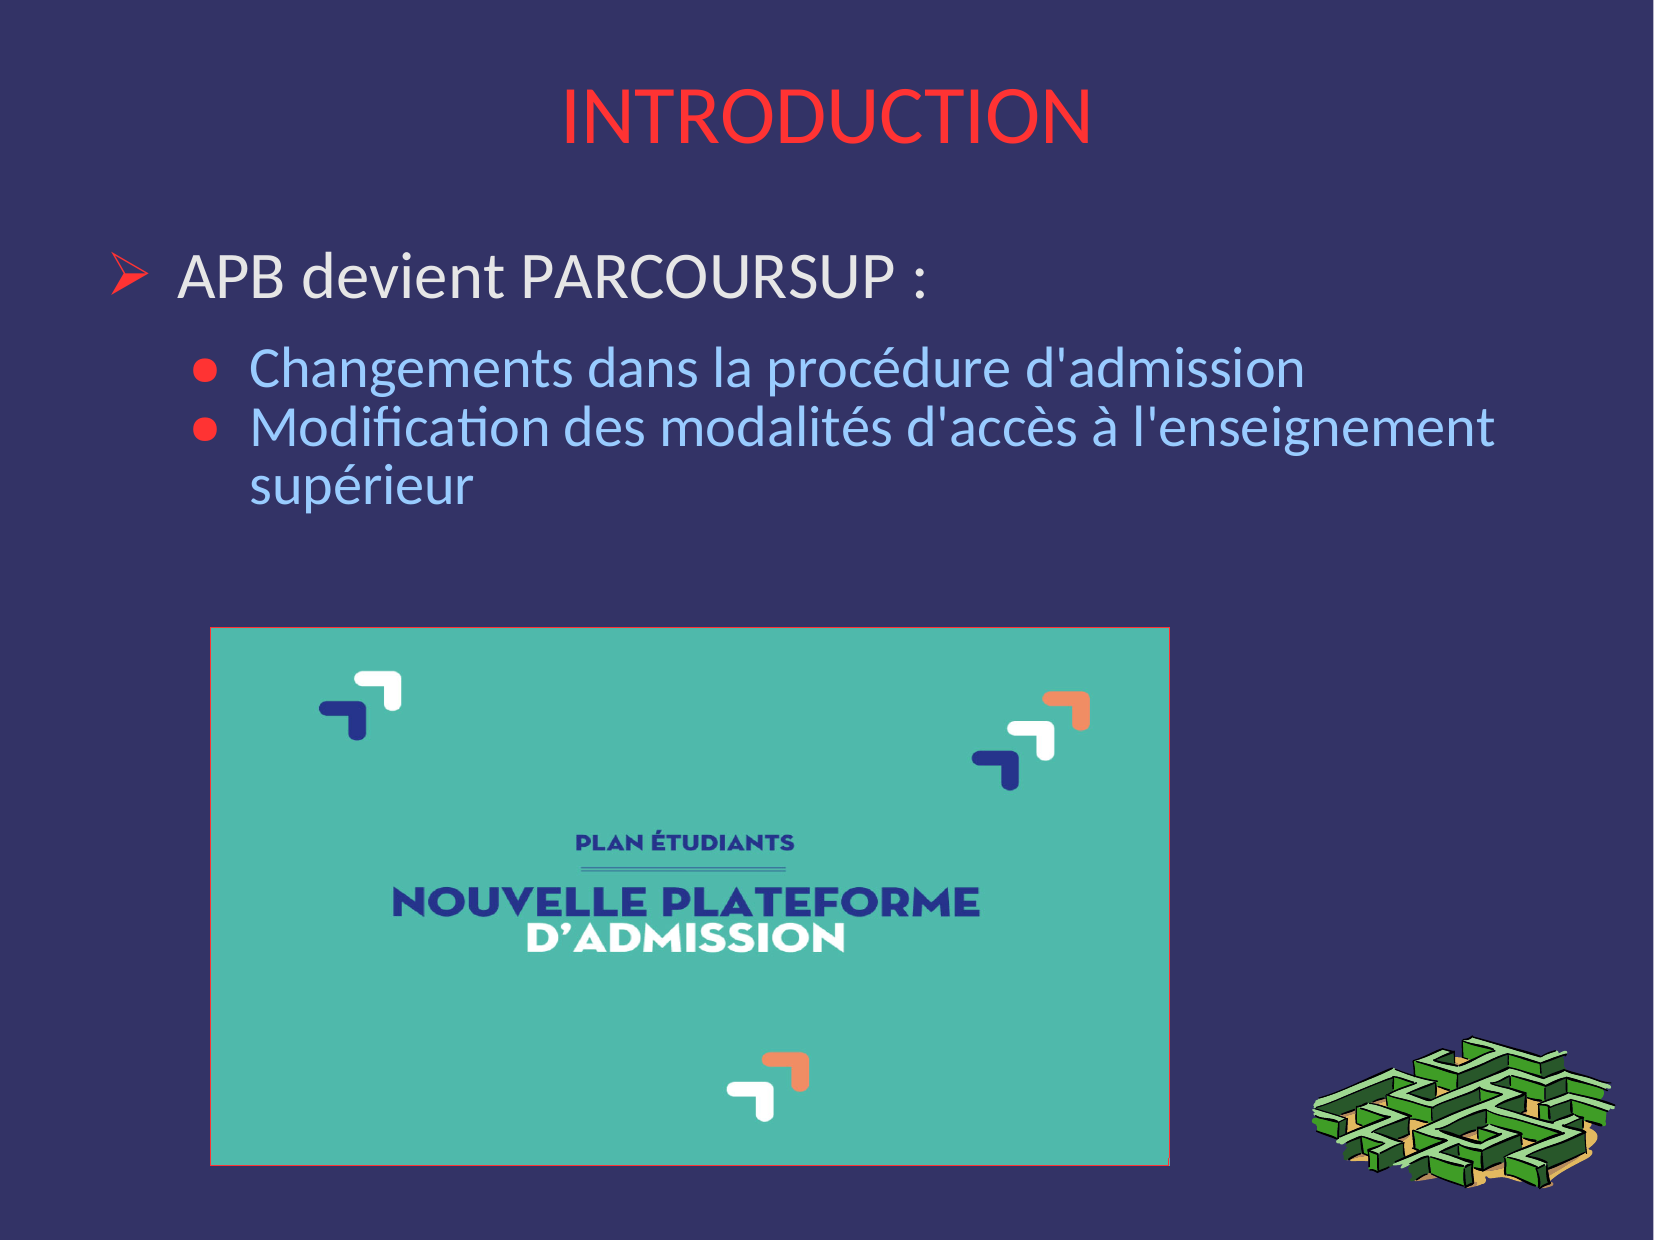

# INTRODUCTION
APB devient PARCOURSUP :
 Changements dans la procédure d'admission
 Modification des modalités d'accès à l'enseignement
 supérieur